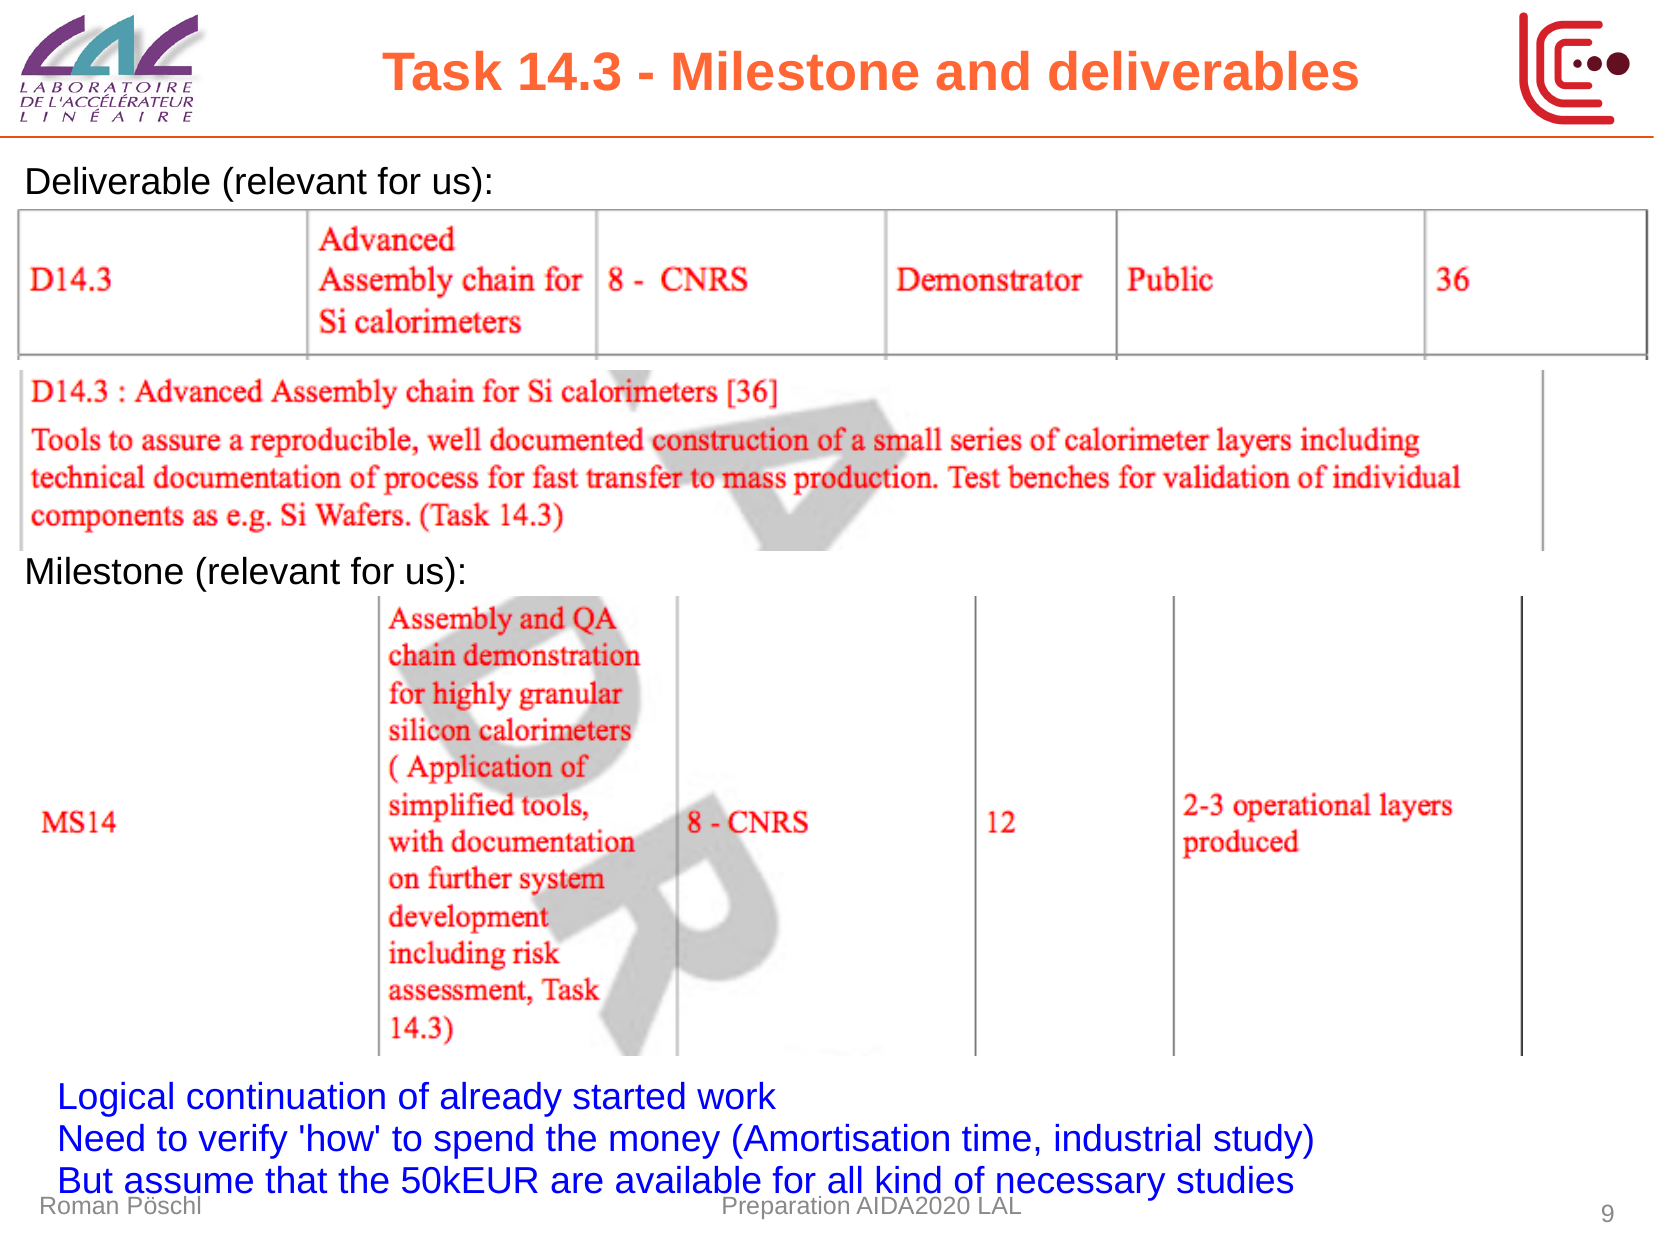

# Task 14.3 - Milestone and deliverables
Deliverable (relevant for us):
Milestone (relevant for us):
Logical continuation of already started work
Need to verify 'how' to spend the money (Amortisation time, industrial study)
But assume that the 50kEUR are available for all kind of necessary studies